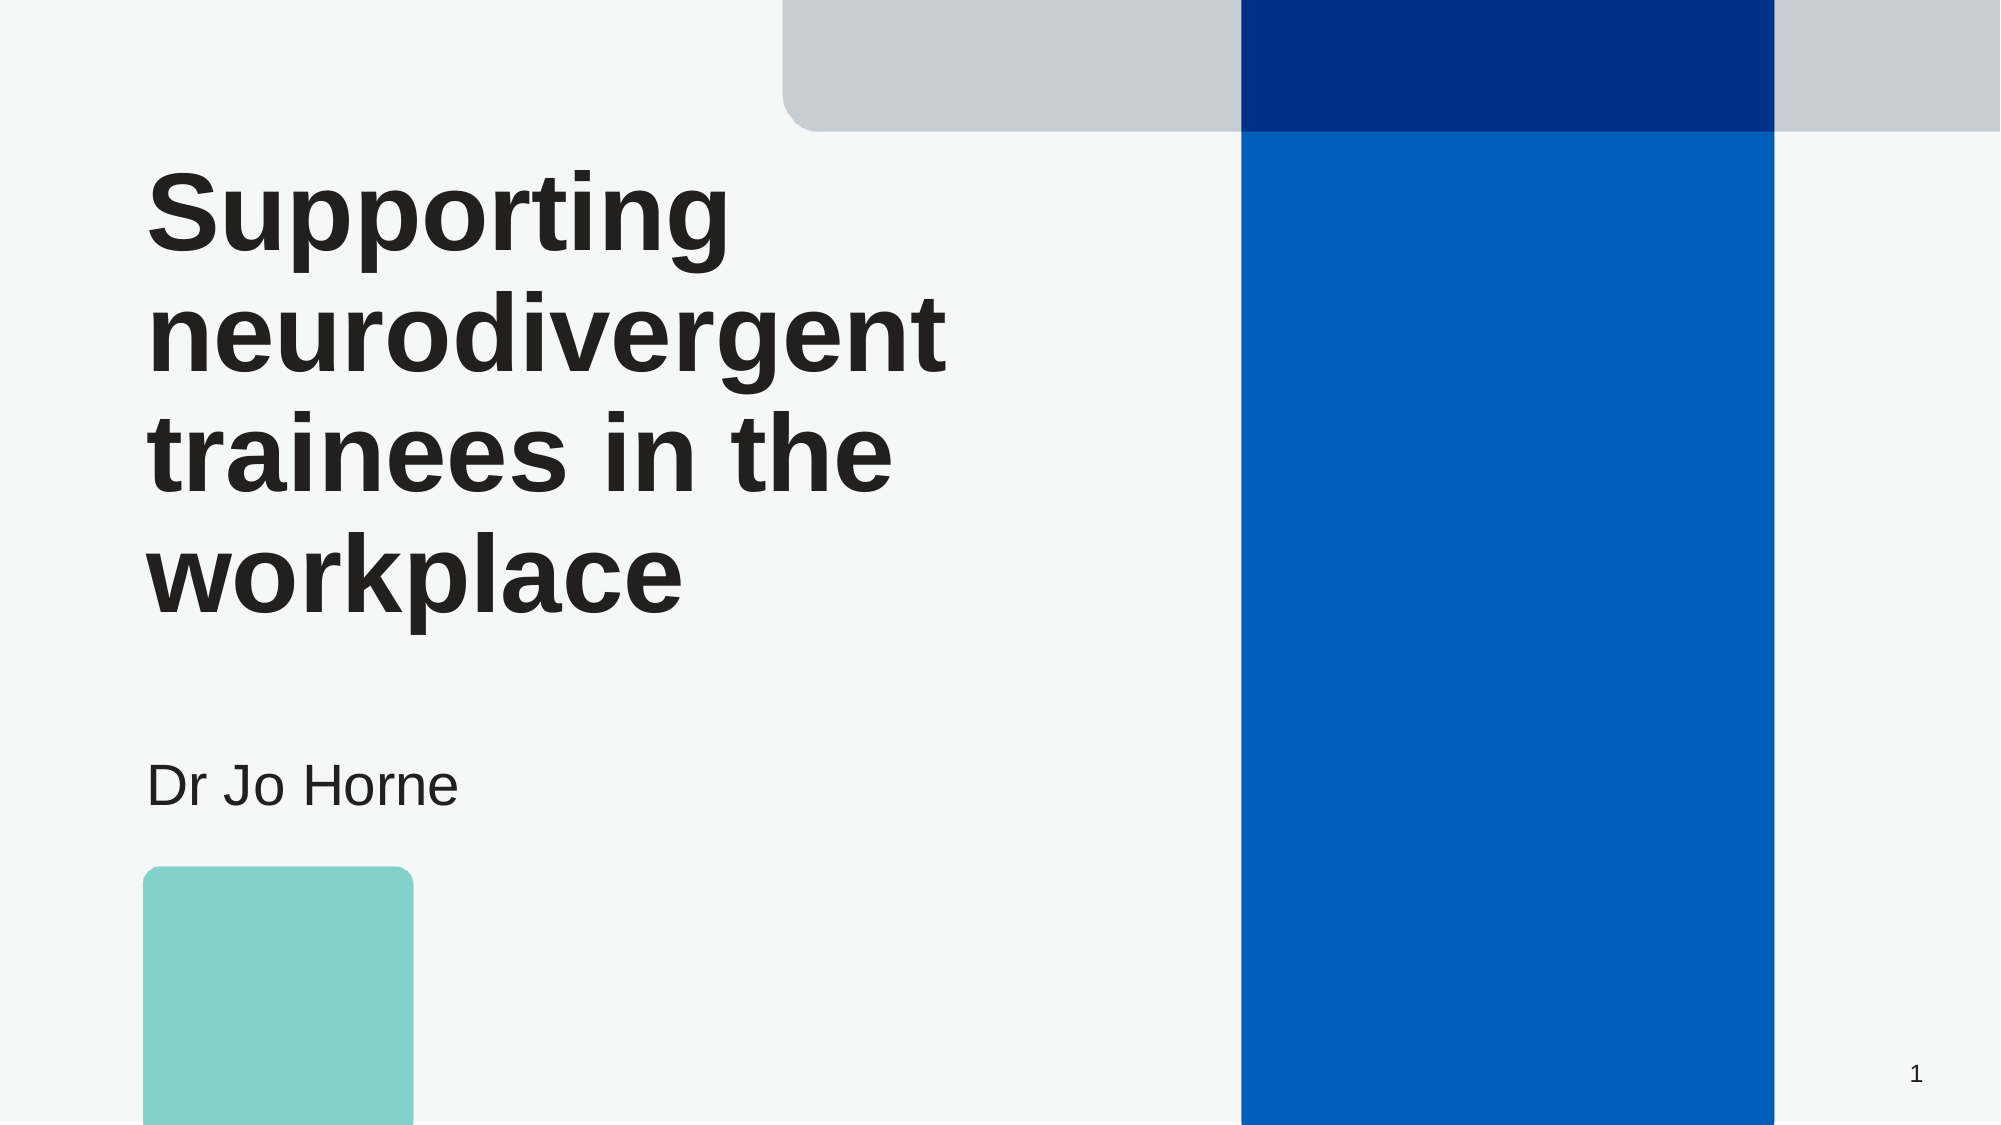

Supporting neurodivergent trainees in the workplace
Dr Jo Horne